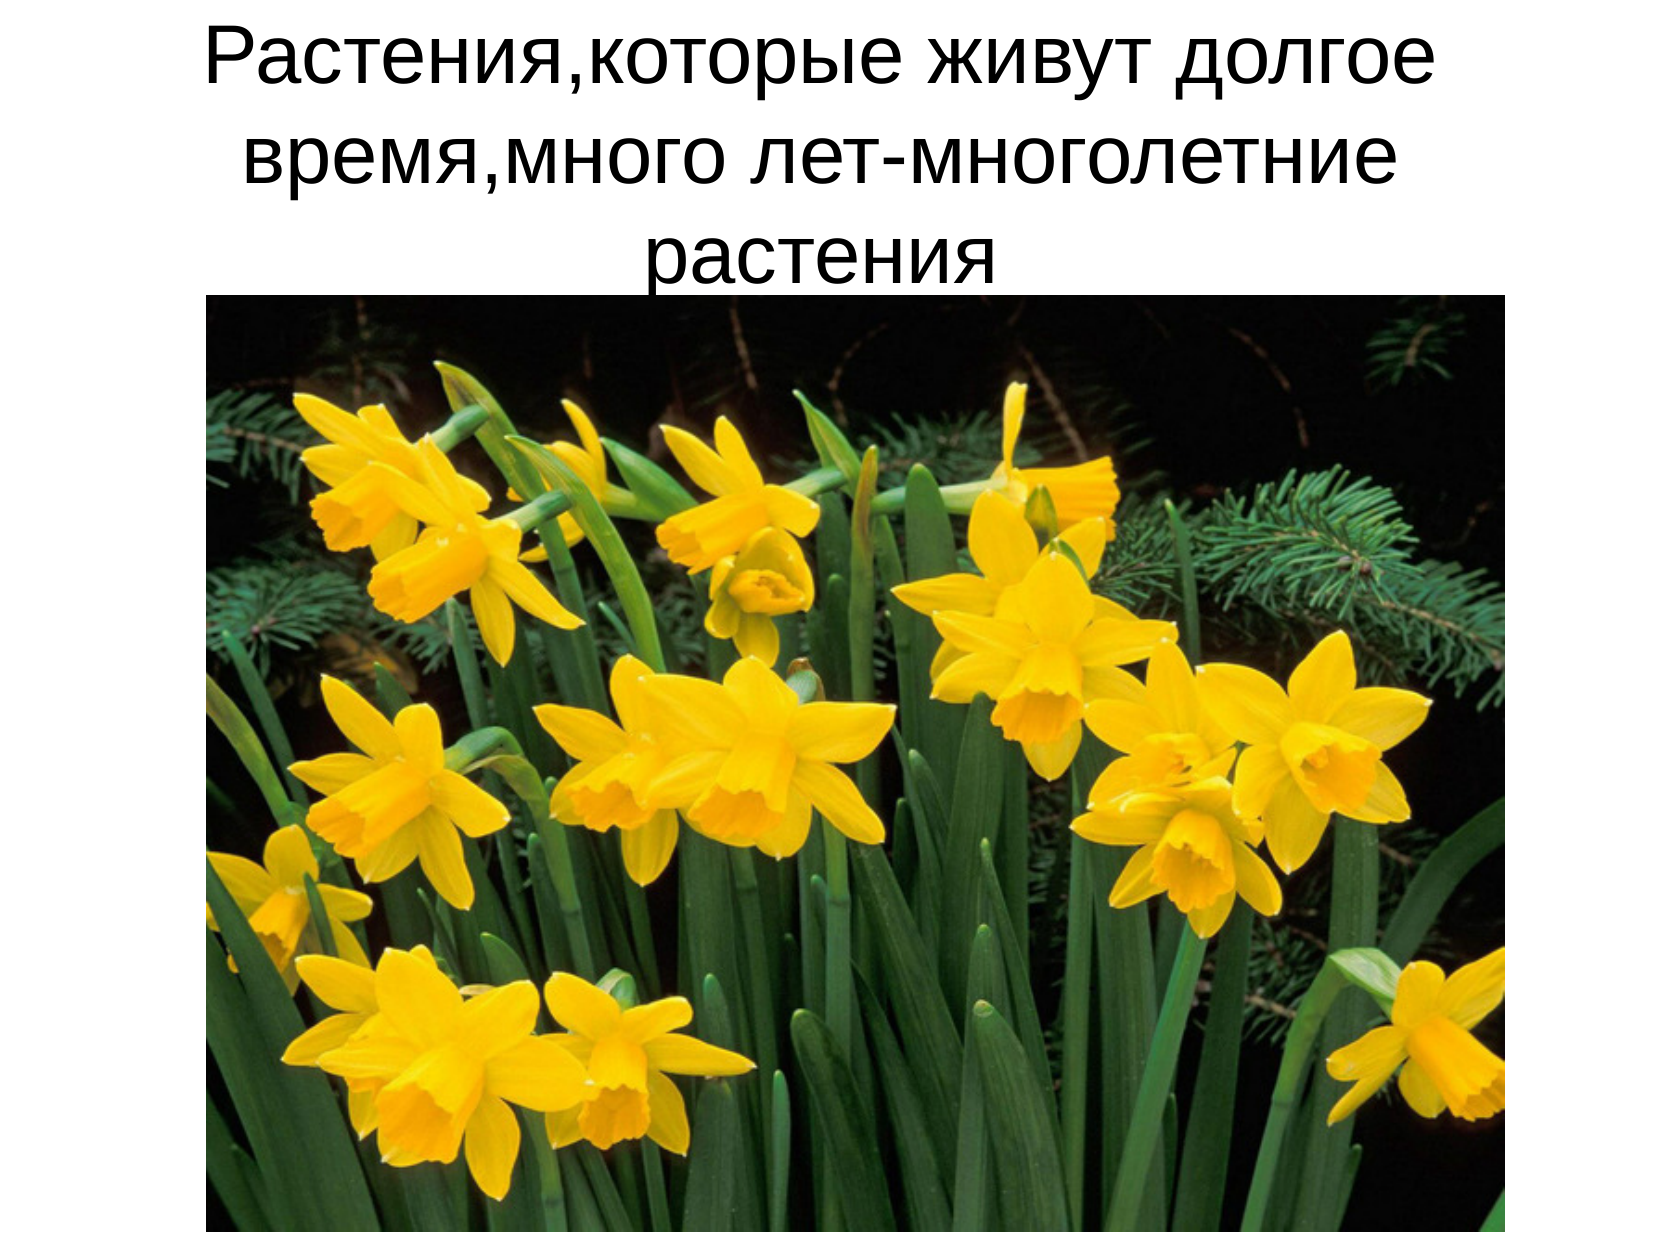

# Растения,которые живут долгое время,много лет-многолетние растения